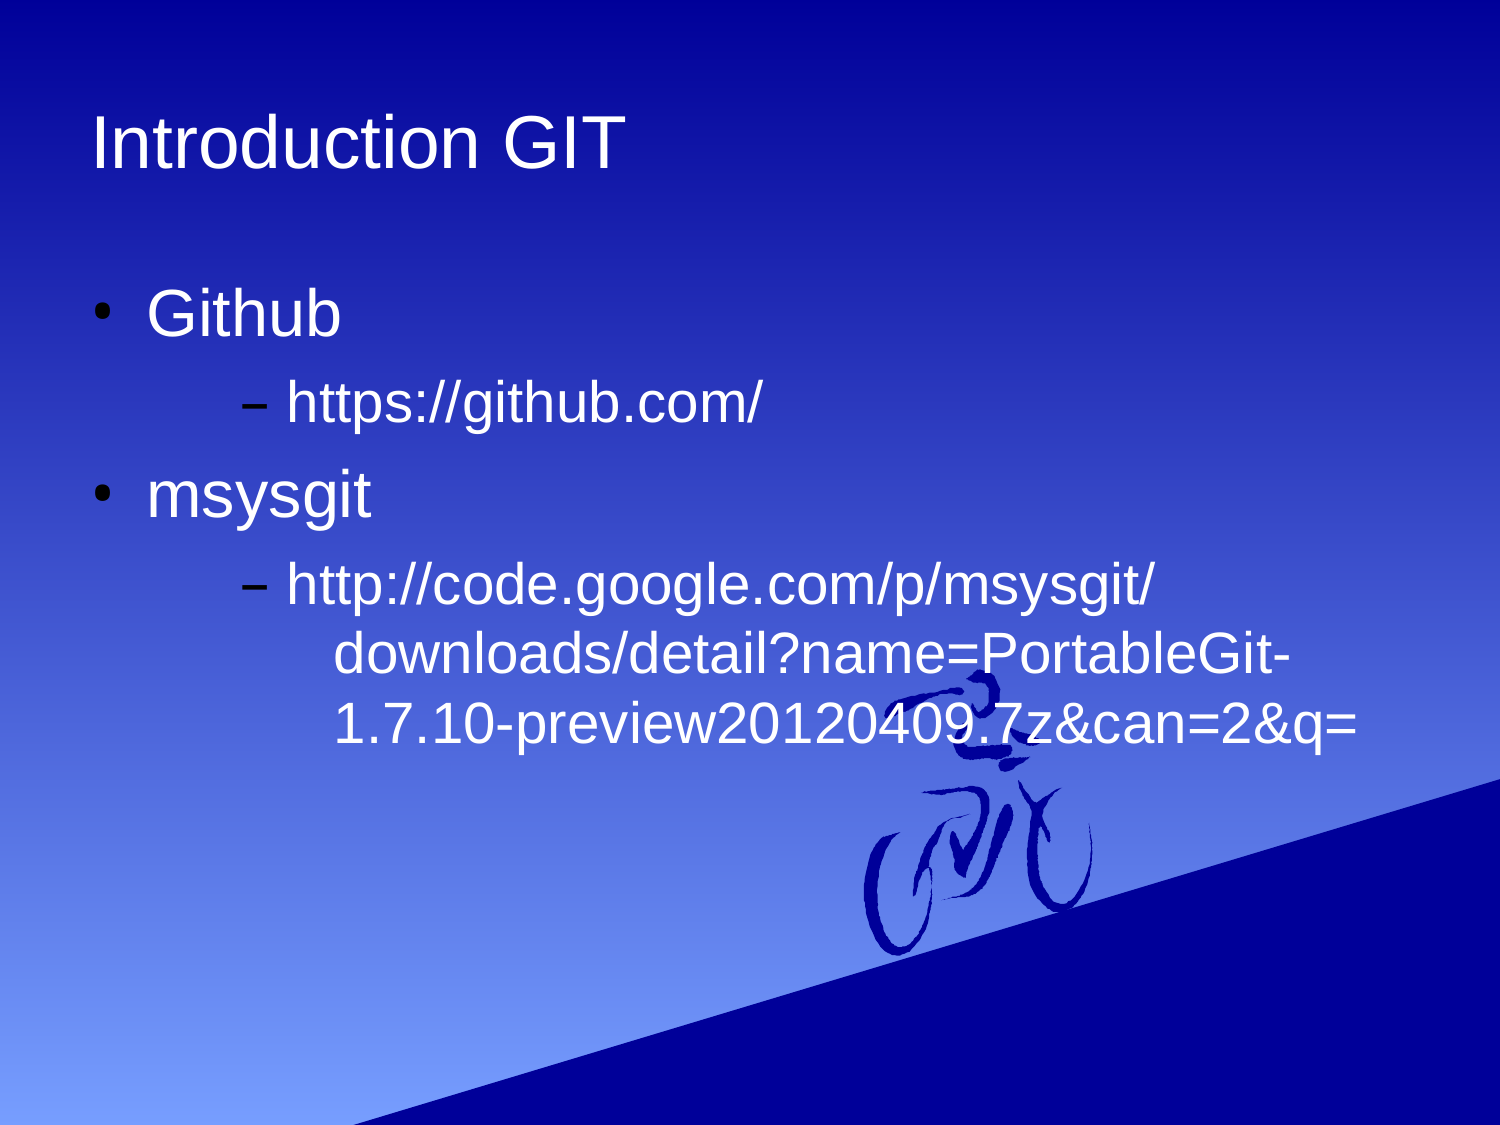

# Introduction GIT
Github
https://github.com/
msysgit
http://code.google.com/p/msysgit/downloads/detail?name=PortableGit-1.7.10-preview20120409.7z&can=2&q=